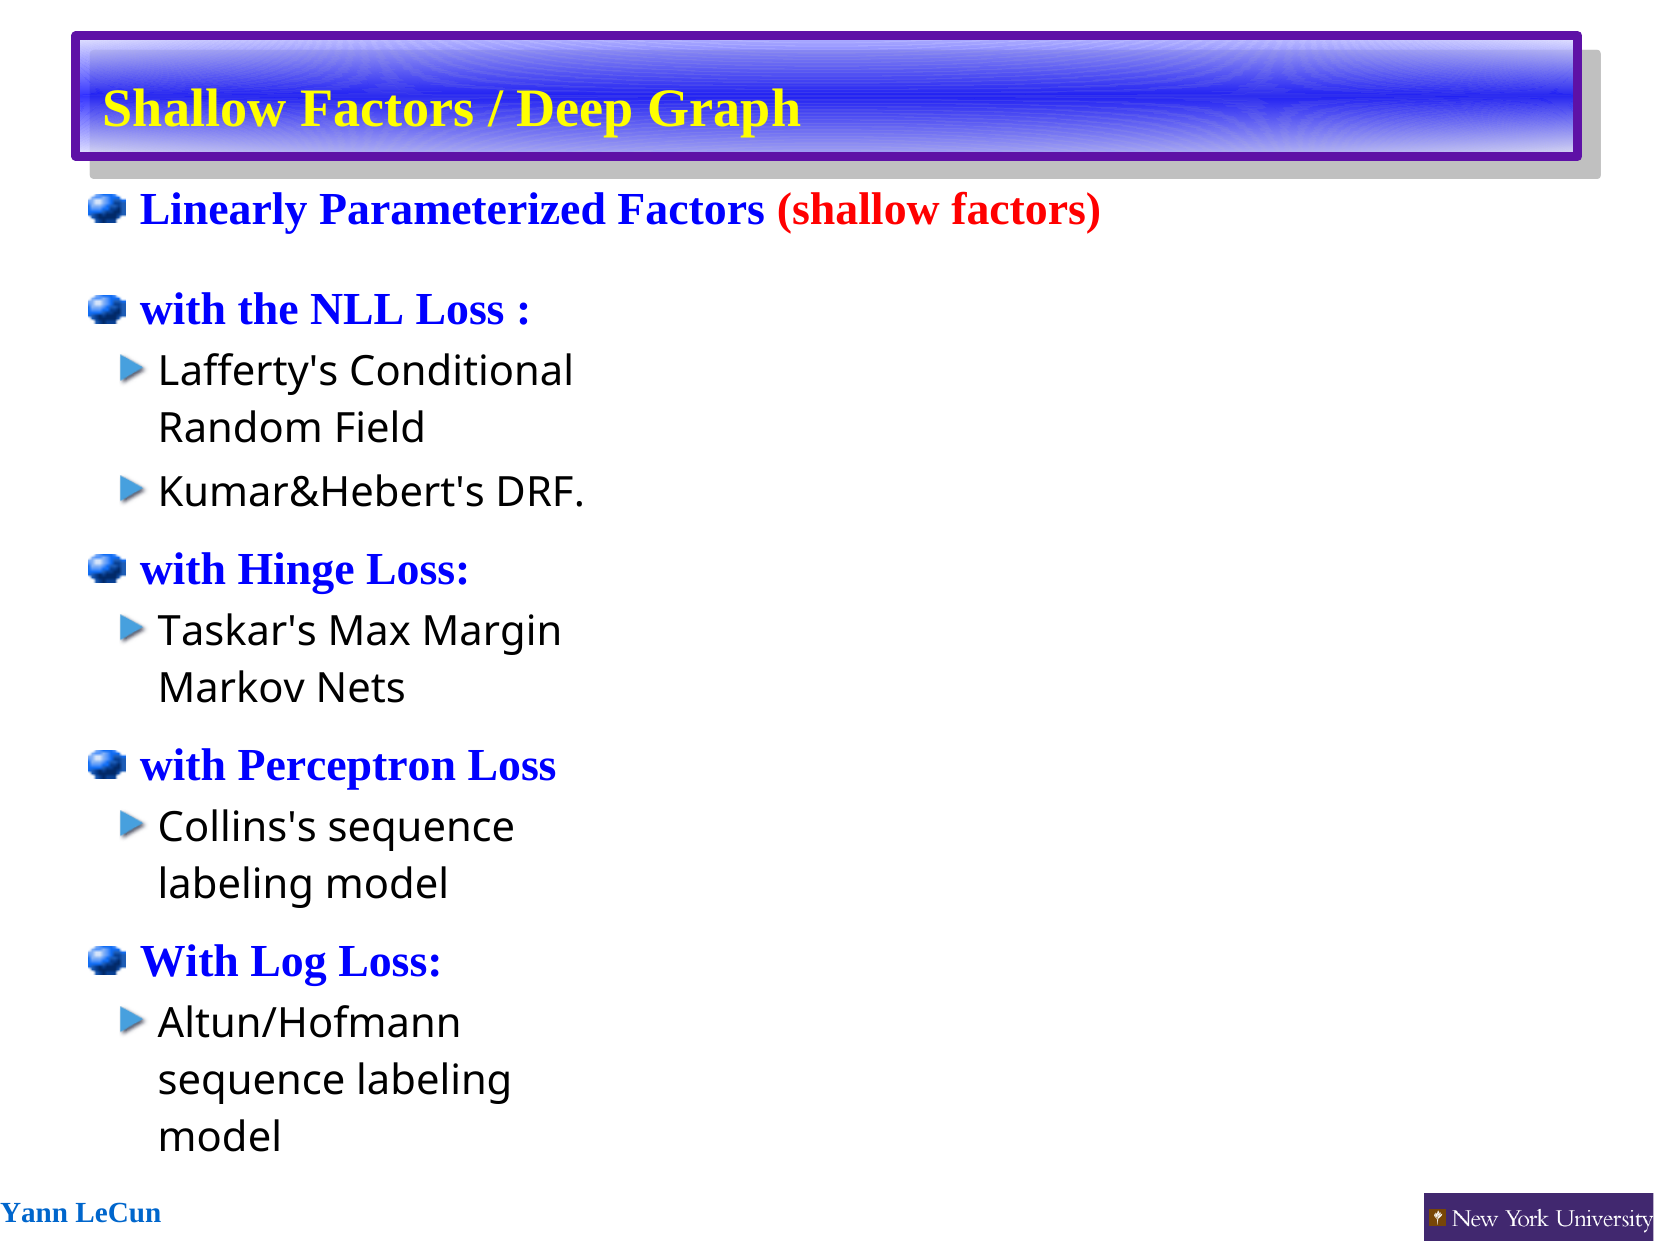

# Shallow Factors / Deep Graph
Linearly Parameterized Factors (shallow factors)
with the NLL Loss :
Lafferty's Conditional Random Field
Kumar&Hebert's DRF.
with Hinge Loss:
Taskar's Max Margin Markov Nets
with Perceptron Loss
Collins's sequence labeling model
With Log Loss:
Altun/Hofmann sequence labeling model